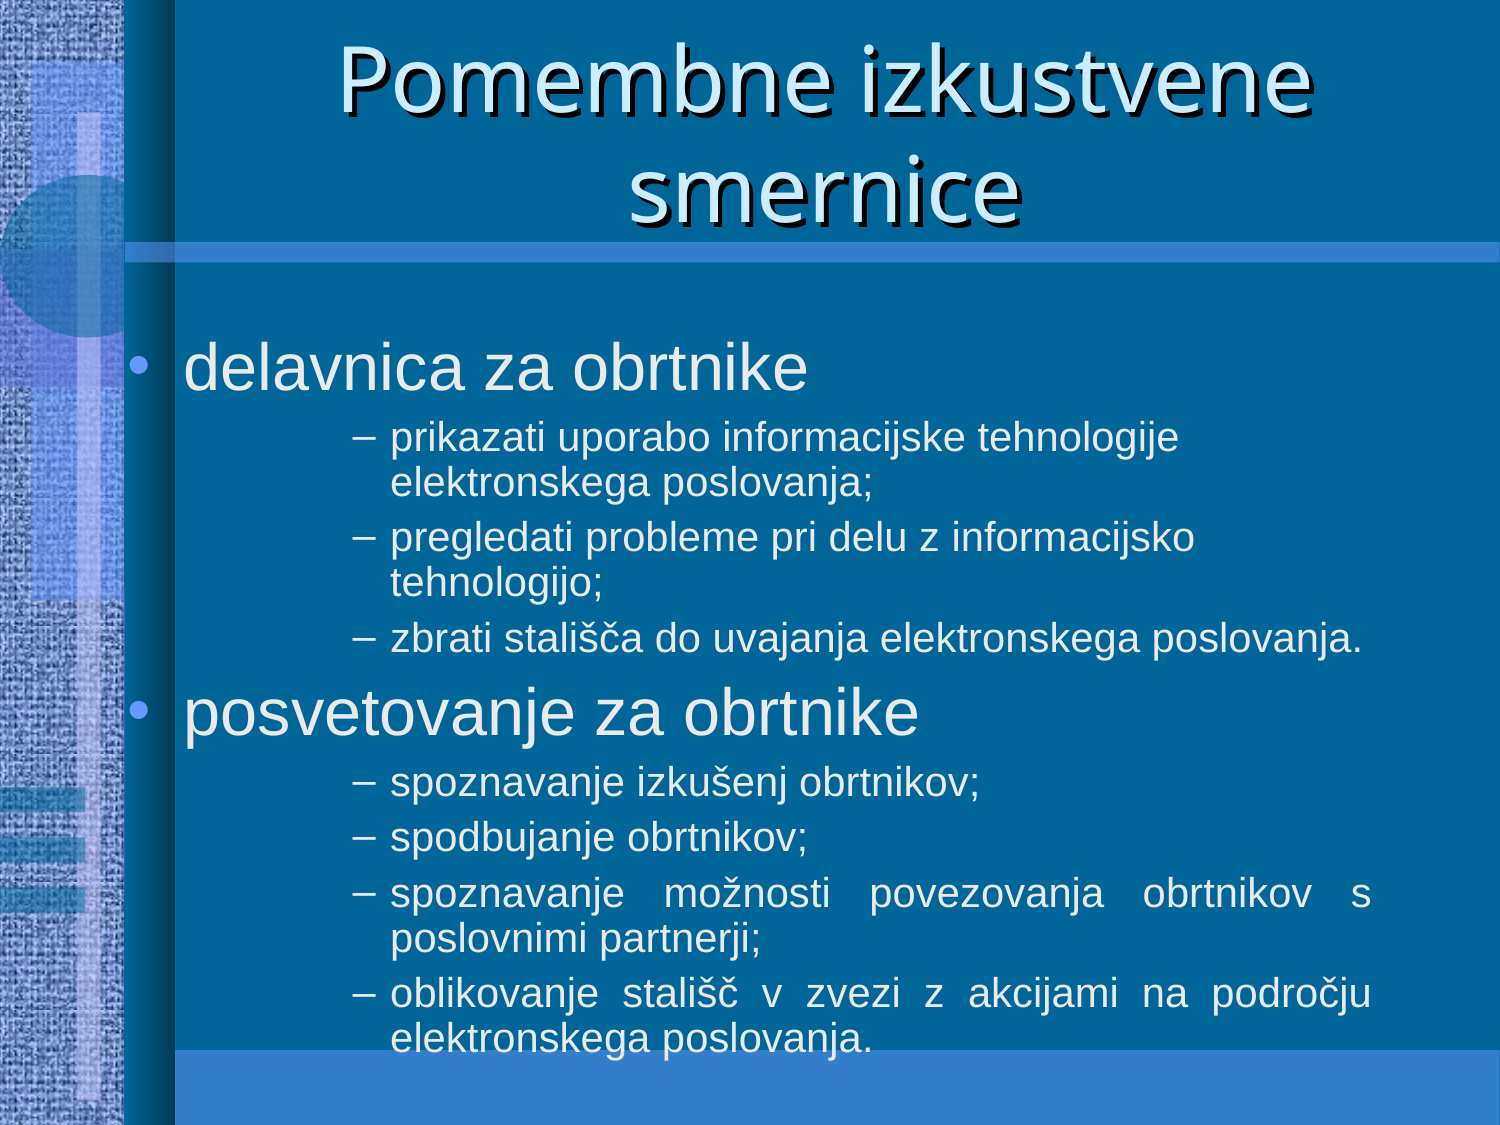

# Pomembne izkustvene smernice
delavnica za obrtnike
prikazati uporabo informacijske tehnologije elektronskega poslovanja;
pregledati probleme pri delu z informacijsko tehnologijo;
zbrati stališča do uvajanja elektronskega poslovanja.
posvetovanje za obrtnike
spoznavanje izkušenj obrtnikov;
spodbujanje obrtnikov;
spoznavanje možnosti povezovanja obrtnikov s poslovnimi partnerji;
oblikovanje stališč v zvezi z akcijami na področju elektronskega poslovanja.